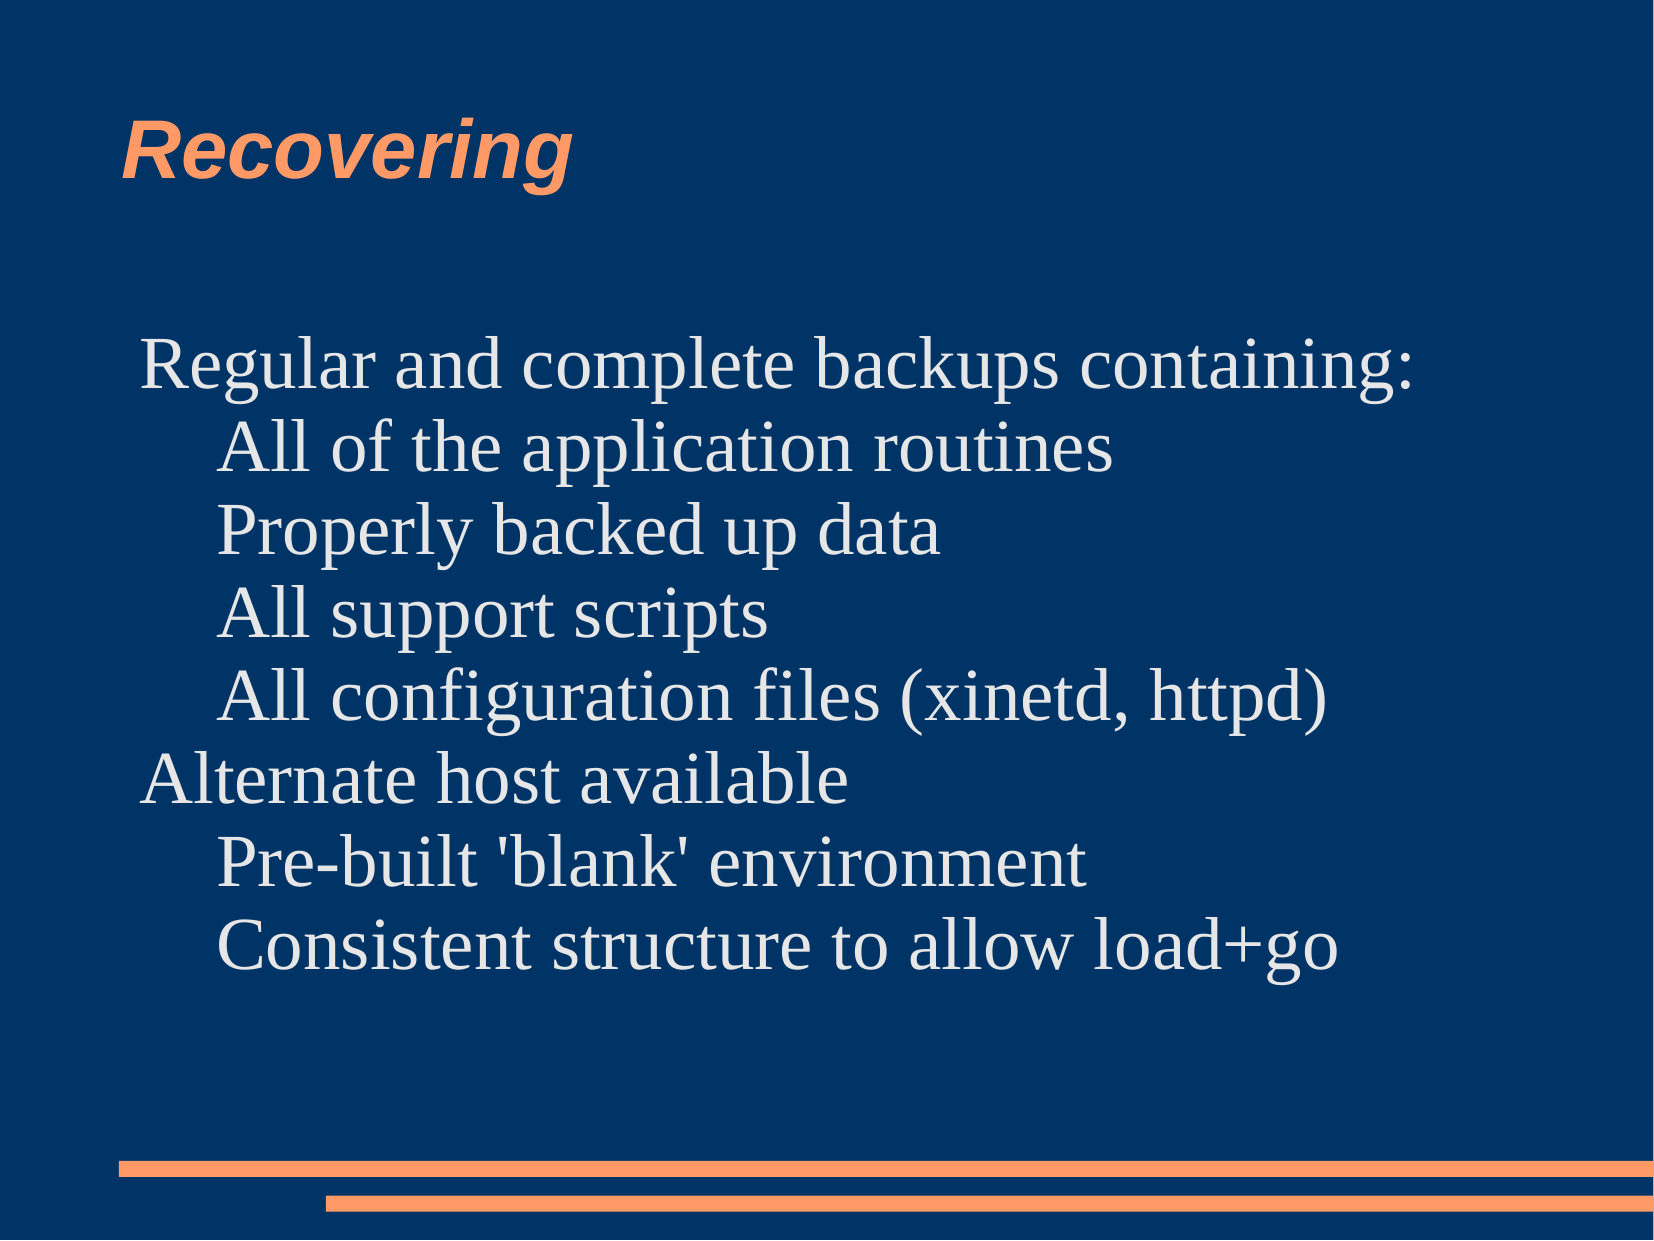

# Recovering
Regular and complete backups containing:
All of the application routines
Properly backed up data
All support scripts
All configuration files (xinetd, httpd)
Alternate host available
Pre-built 'blank' environment
Consistent structure to allow load+go